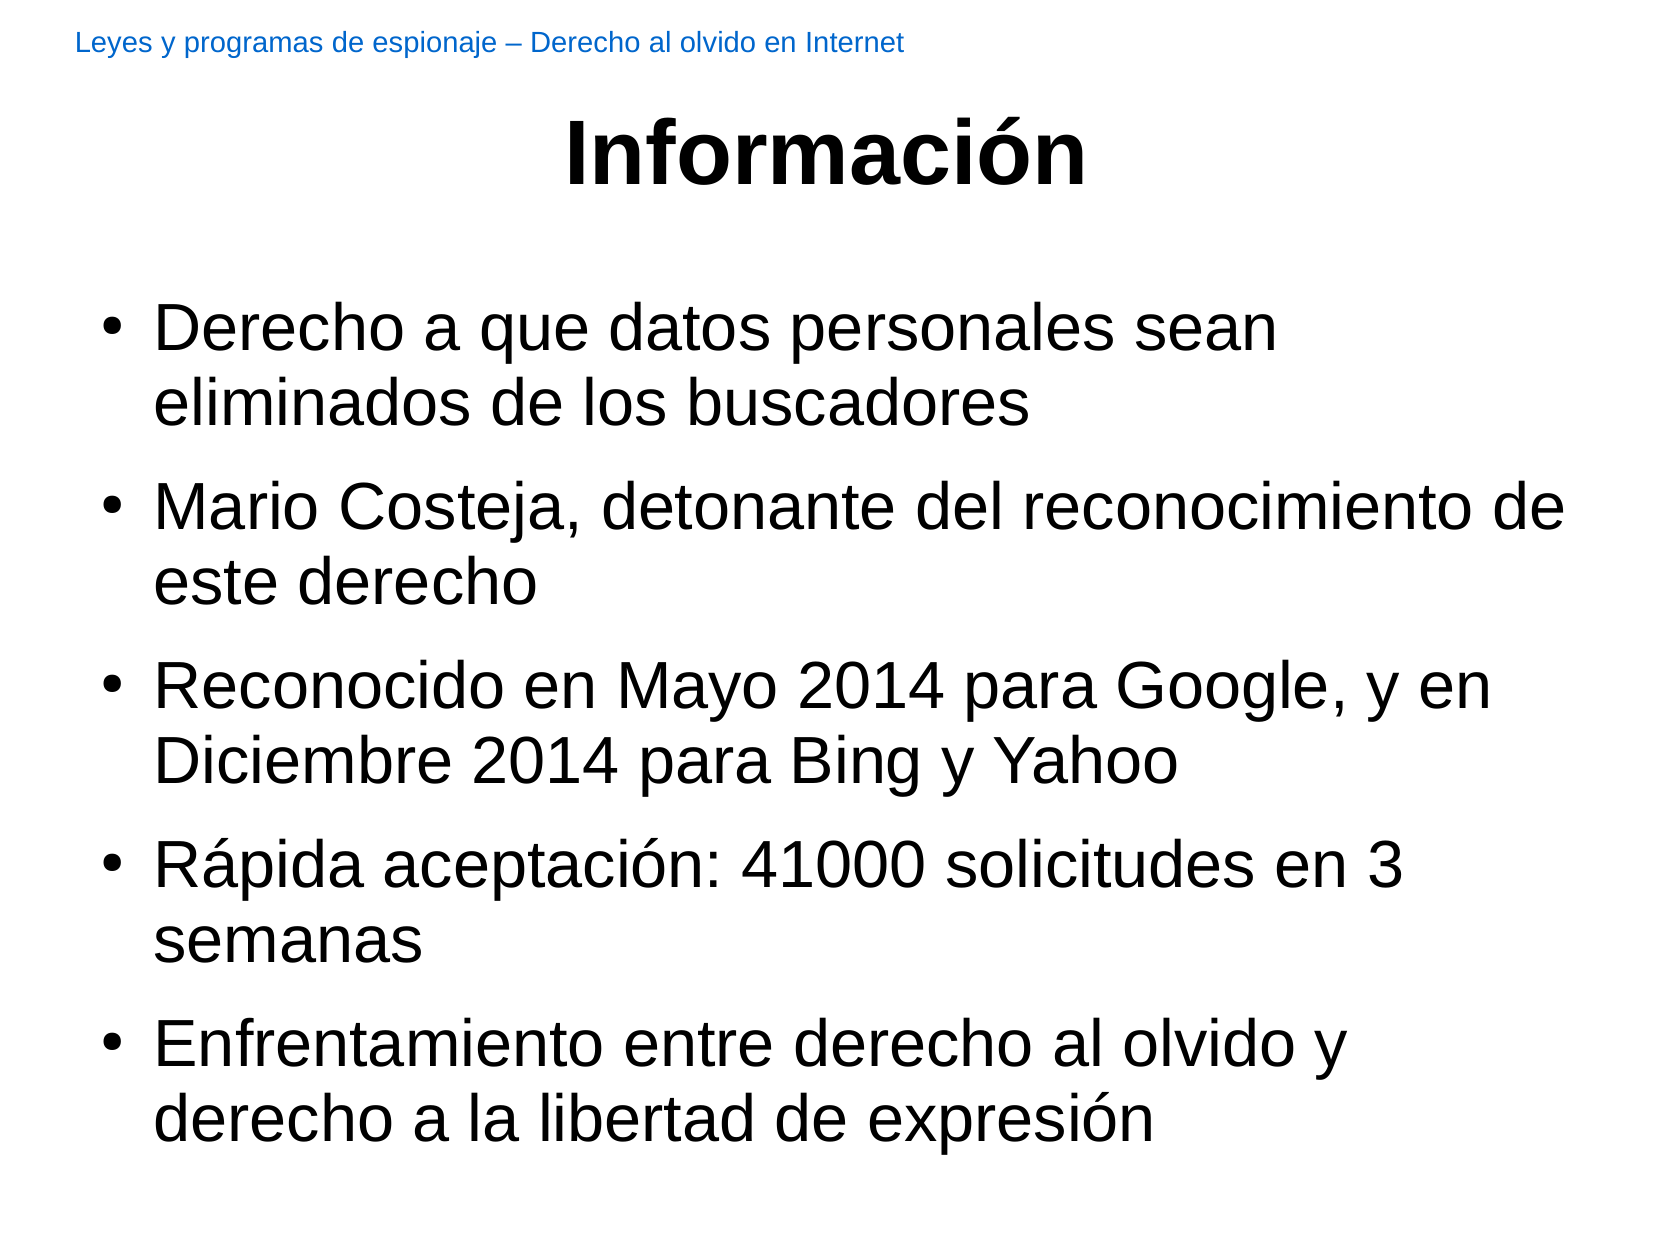

Leyes y programas de espionaje – Derecho al olvido en Internet
# Información
Derecho a que datos personales sean eliminados de los buscadores
Mario Costeja, detonante del reconocimiento de este derecho
Reconocido en Mayo 2014 para Google, y en Diciembre 2014 para Bing y Yahoo
Rápida aceptación: 41000 solicitudes en 3 semanas
Enfrentamiento entre derecho al olvido y derecho a la libertad de expresión